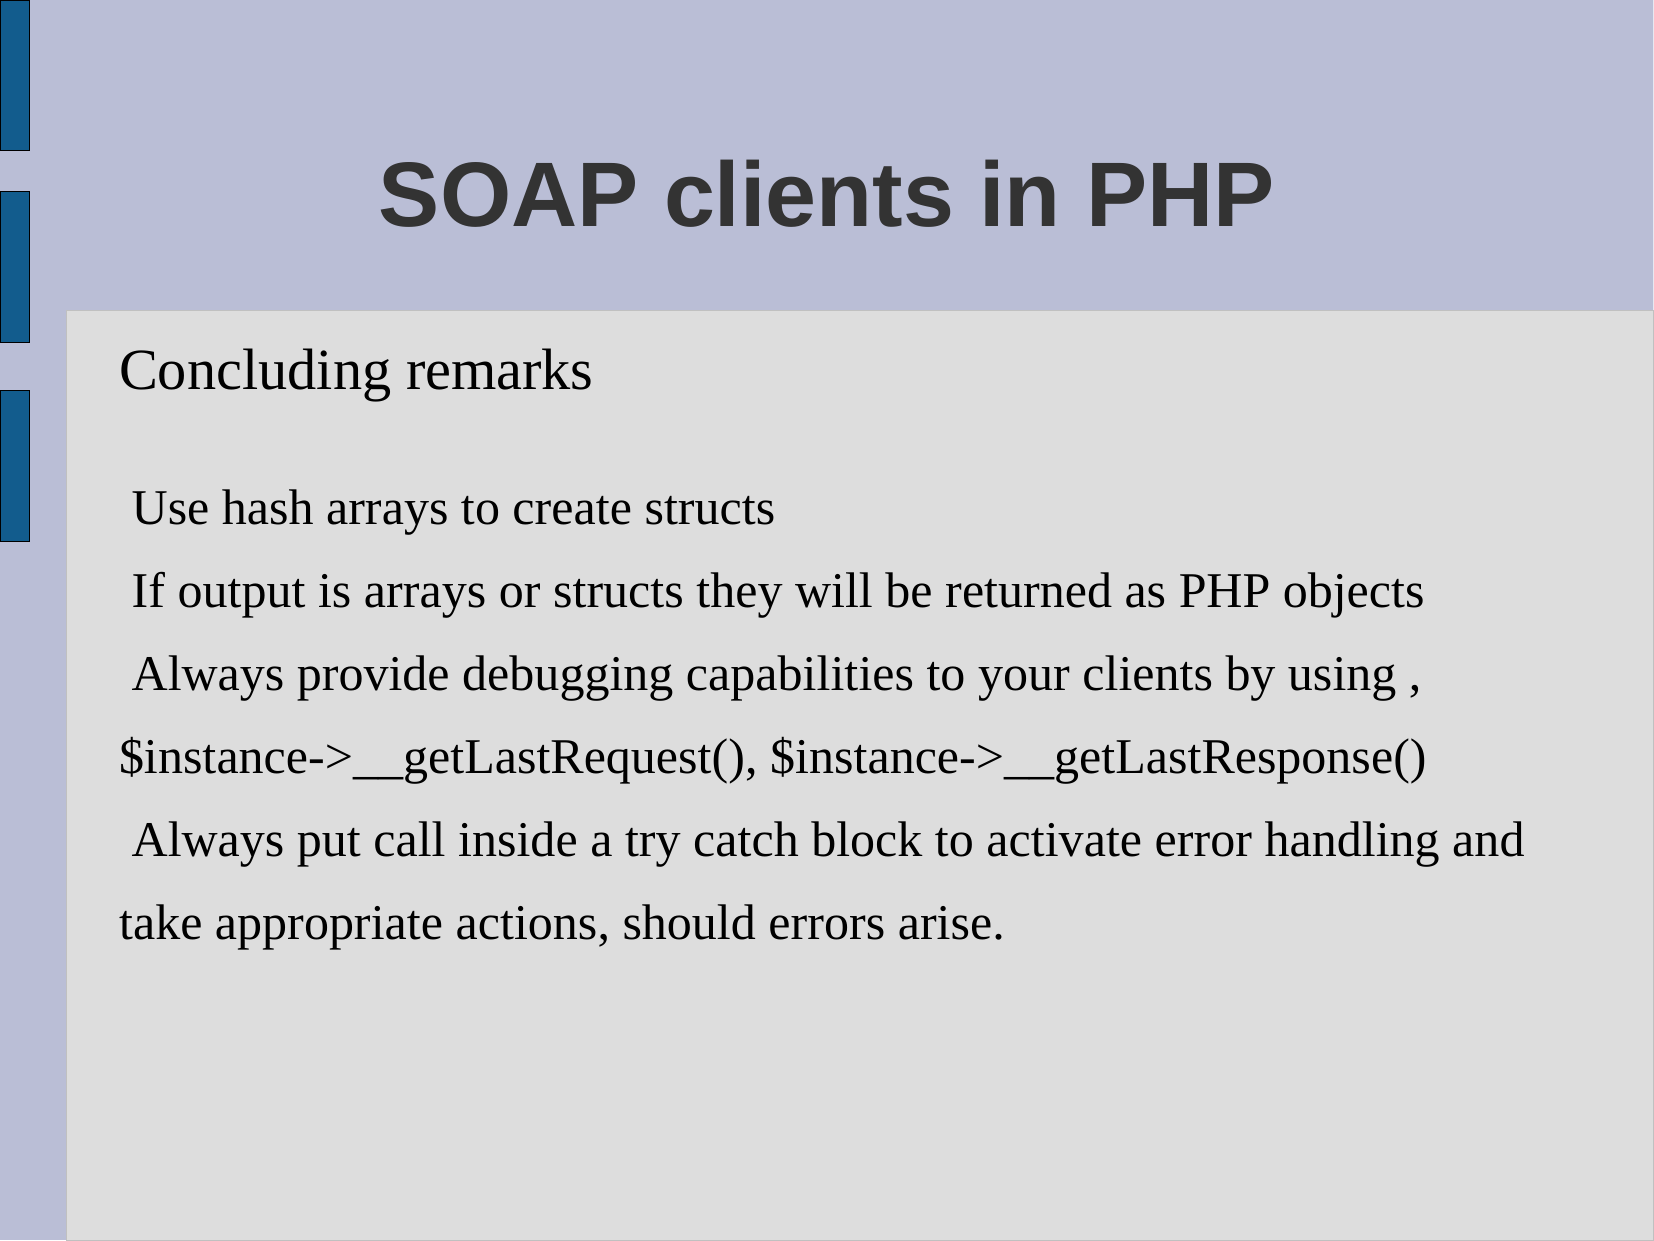

# SOAP clients in PHP
Concluding remarks
 Use hash arrays to create structs
 If output is arrays or structs they will be returned as PHP objects
 Always provide debugging capabilities to your clients by using , $instance->__getLastRequest(), $instance->__getLastResponse()
 Always put call inside a try catch block to activate error handling and take appropriate actions, should errors arise.